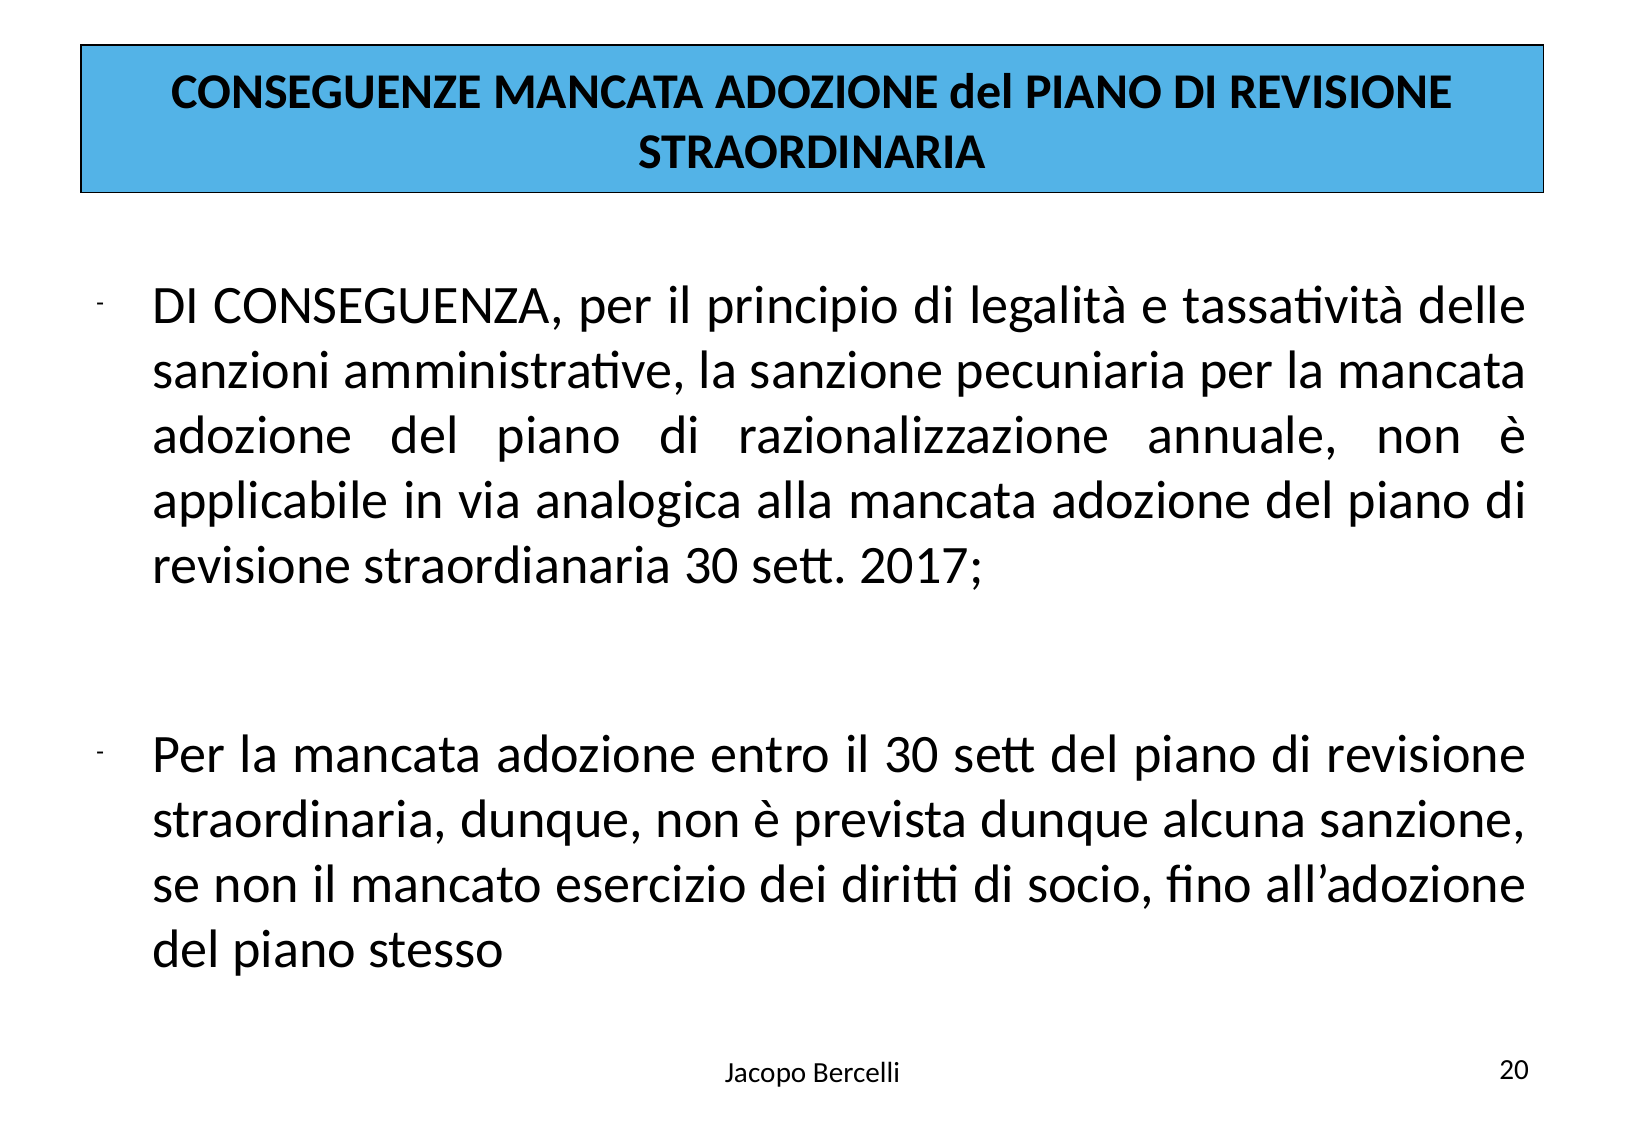

# CONSEGUENZE MANCATA ADOZIONE del PIANO DI REVISIONE STRAORDINARIA
DI CONSEGUENZA, per il principio di legalità e tassatività delle sanzioni amministrative, la sanzione pecuniaria per la mancata adozione del piano di razionalizzazione annuale, non è applicabile in via analogica alla mancata adozione del piano di revisione straordianaria 30 sett. 2017;
Per la mancata adozione entro il 30 sett del piano di revisione straordinaria, dunque, non è prevista dunque alcuna sanzione, se non il mancato esercizio dei diritti di socio, fino all’adozione del piano stesso
Jacopo Bercelli